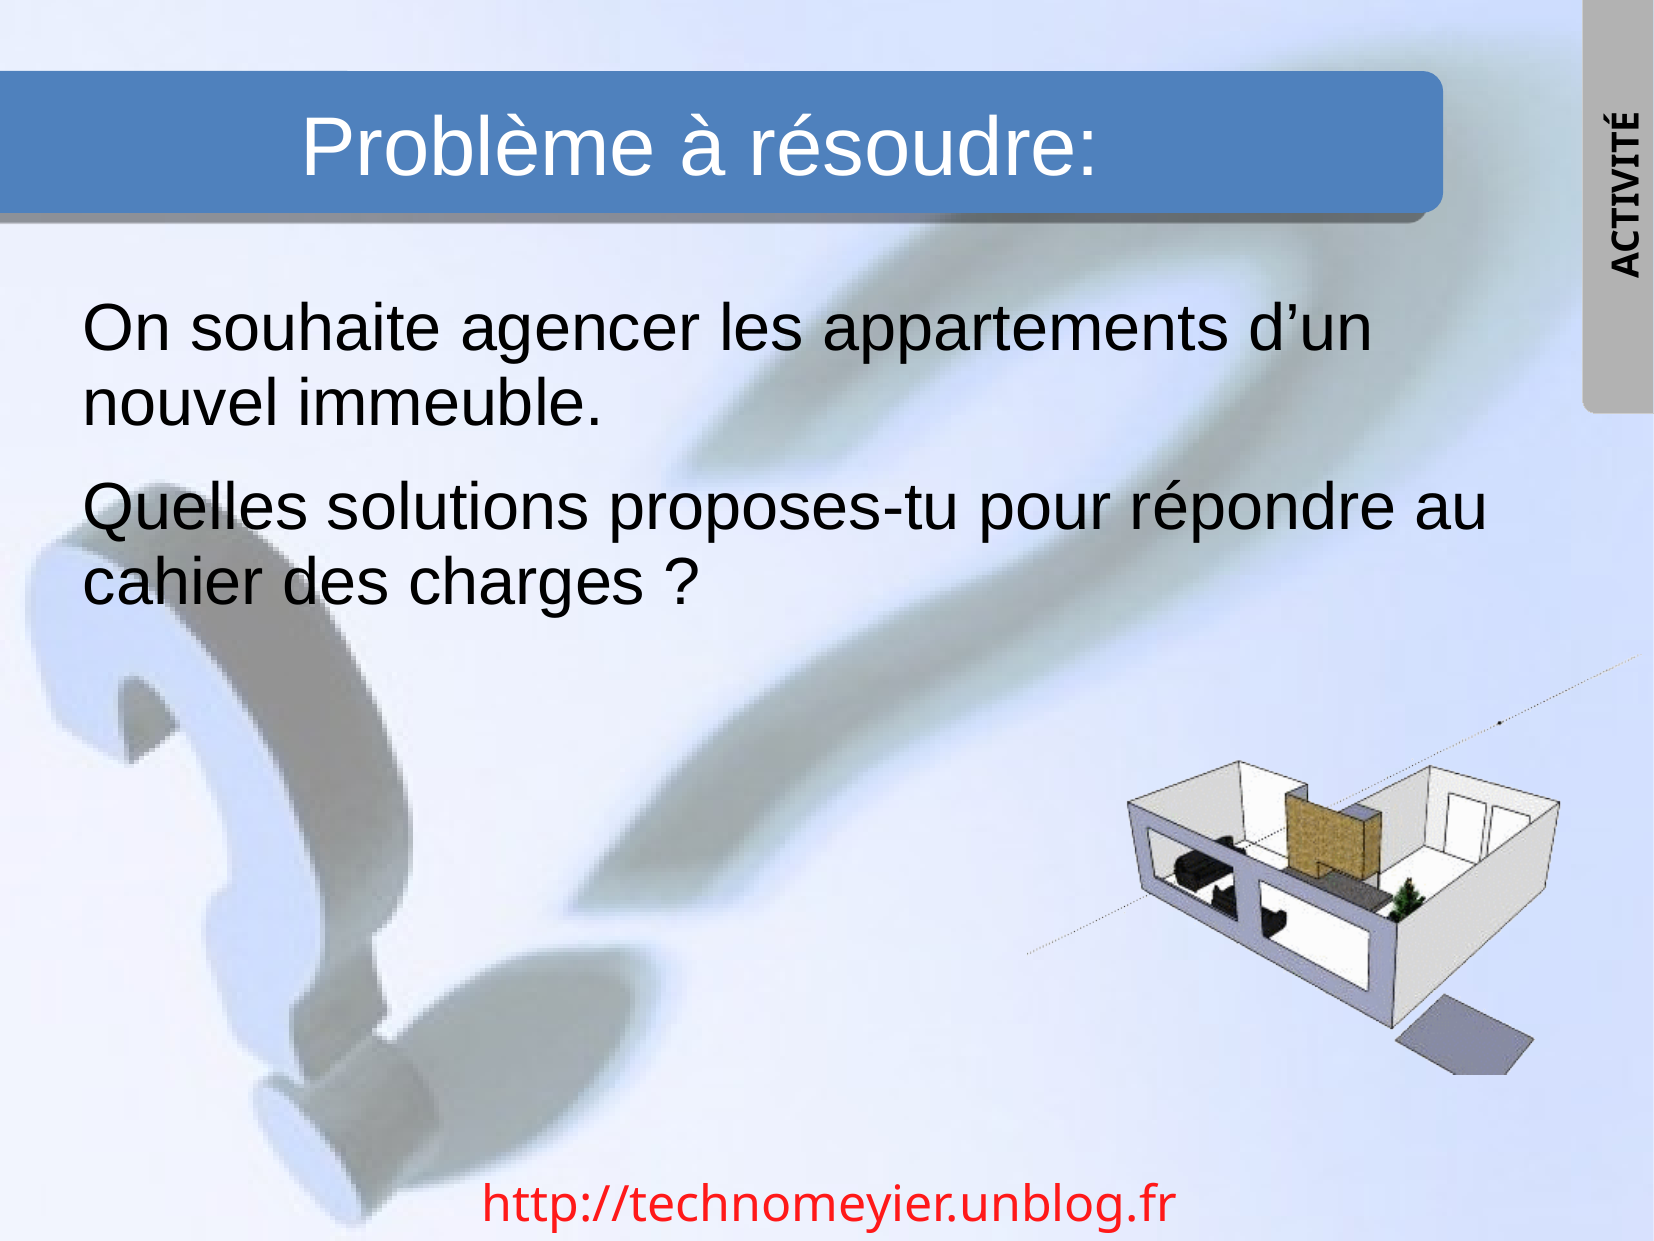

#
Problème à résoudre:
ACTIVITÉ
On souhaite agencer les appartements d’un nouvel immeuble.
Quelles solutions proposes-tu pour répondre au cahier des charges ?
http://technomeyier.unblog.fr